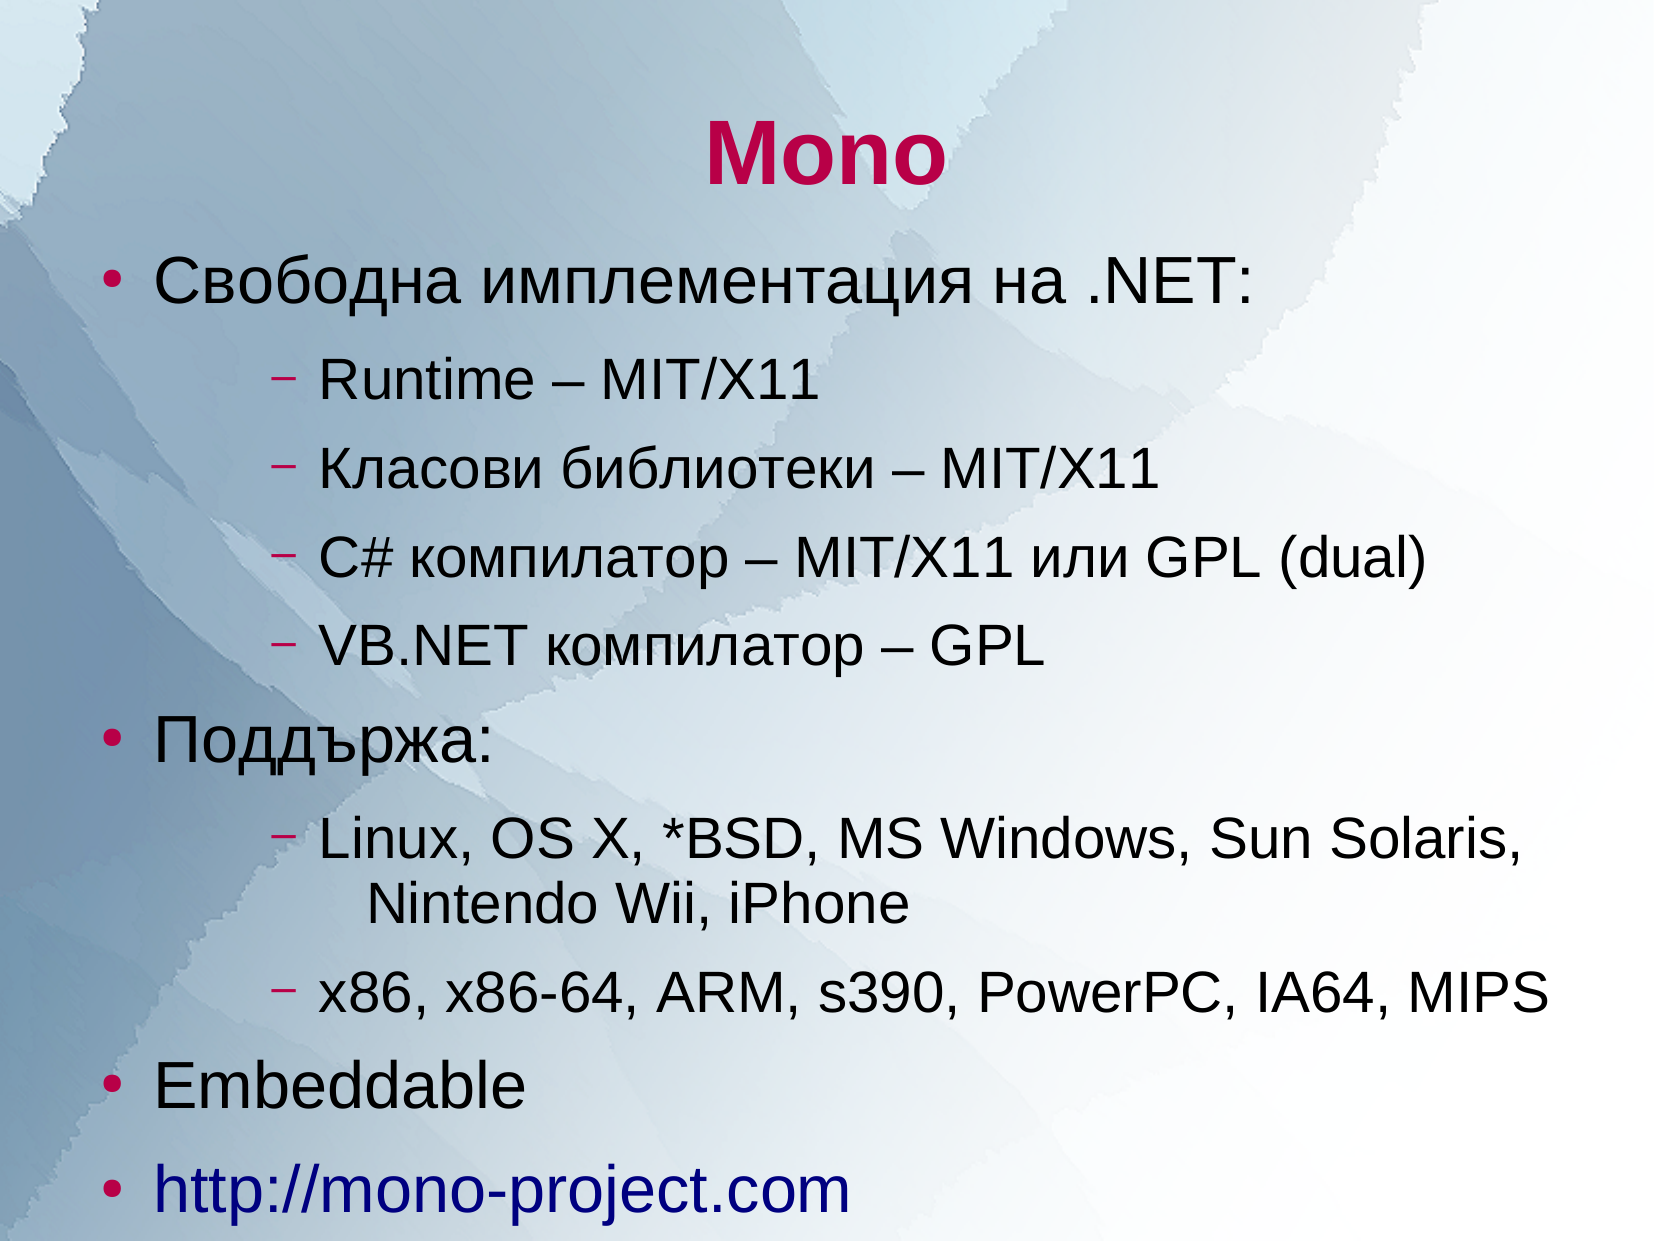

# Mono
Свободна имплементация на .NET:
Runtime – MIT/X11
Класови библиотеки – MIT/X11
C# компилатор – MIT/X11 или GPL (dual)
VB.NET компилатор – GPL
Поддържа:
Linux, OS X, *BSD, MS Windows, Sun Solaris, Nintendo Wii, iPhone
x86, x86-64, ARM, s390, PowerPC, IA64, MIPS
Embeddable
http://mono-project.com